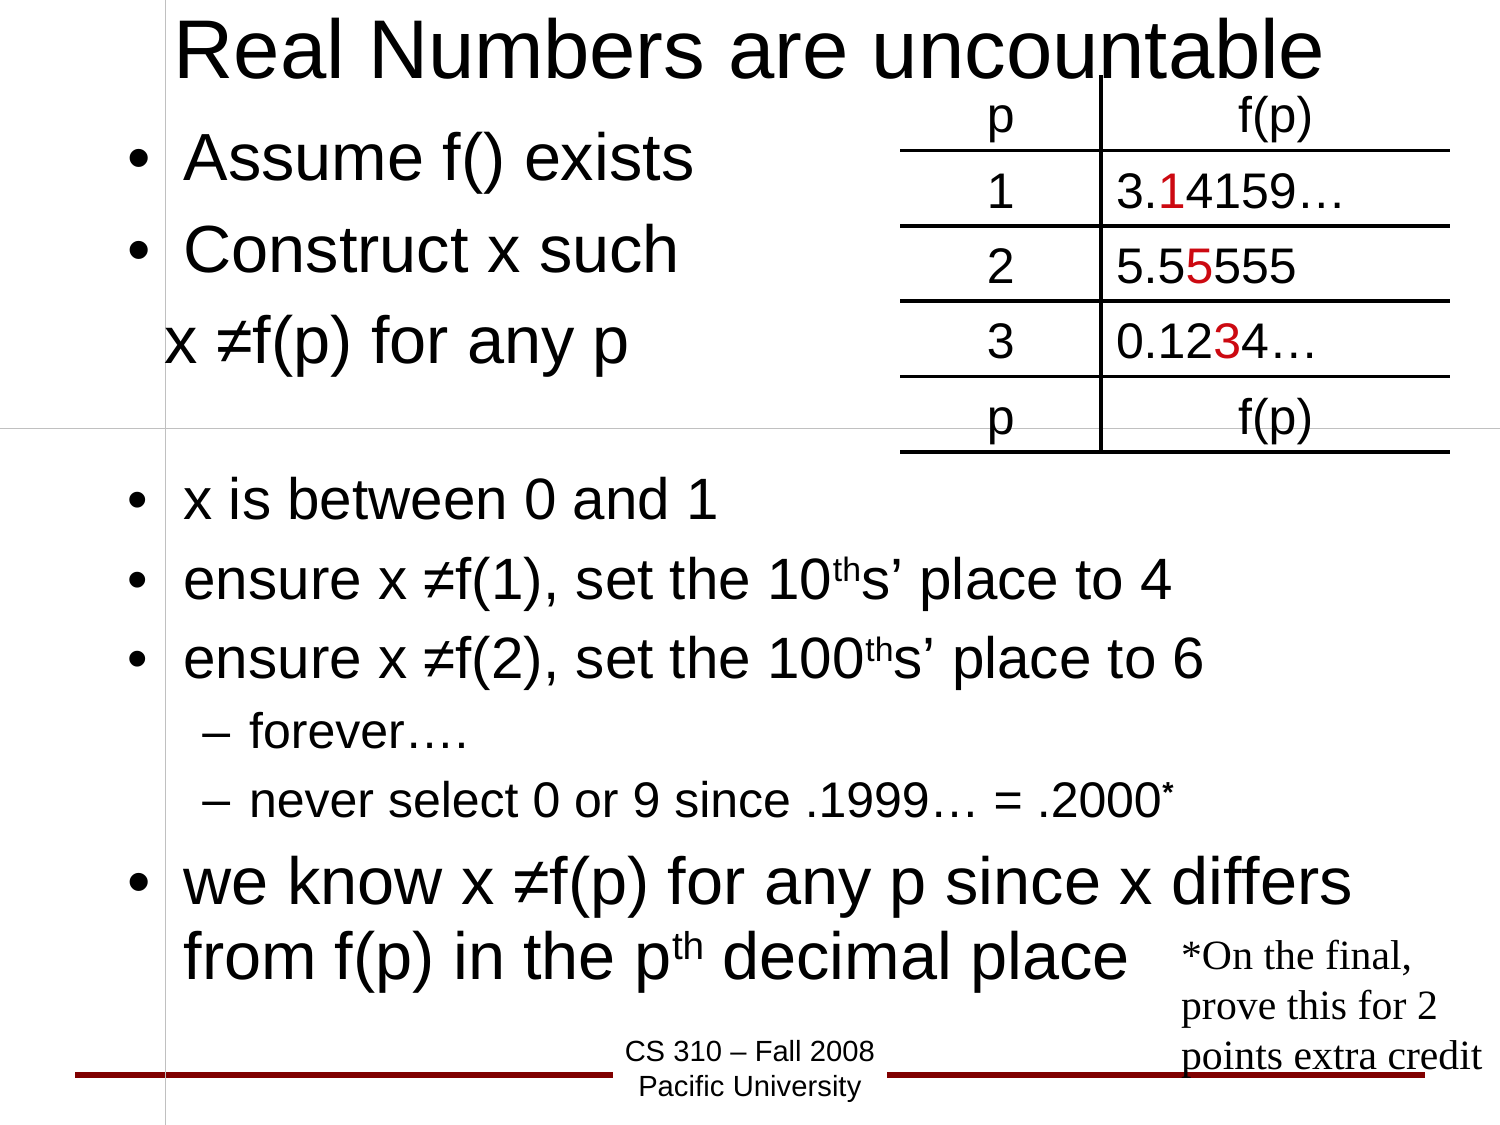

# Real Numbers are uncountable
| p | f(p) |
| --- | --- |
| 1 | 3.14159… |
| 2 | 5.55555 |
| 3 | 0.1234… |
| p | f(p) |
Assume f() exists
Construct x such
 x ≠f(p) for any p
x is between 0 and 1
ensure x ≠f(1), set the 10ths’ place to 4
ensure x ≠f(2), set the 100ths’ place to 6
forever….
never select 0 or 9 since .1999… = .2000*
we know x ≠f(p) for any p since x differs from f(p) in the pth decimal place
*On the final,
prove this for 2
points extra credit